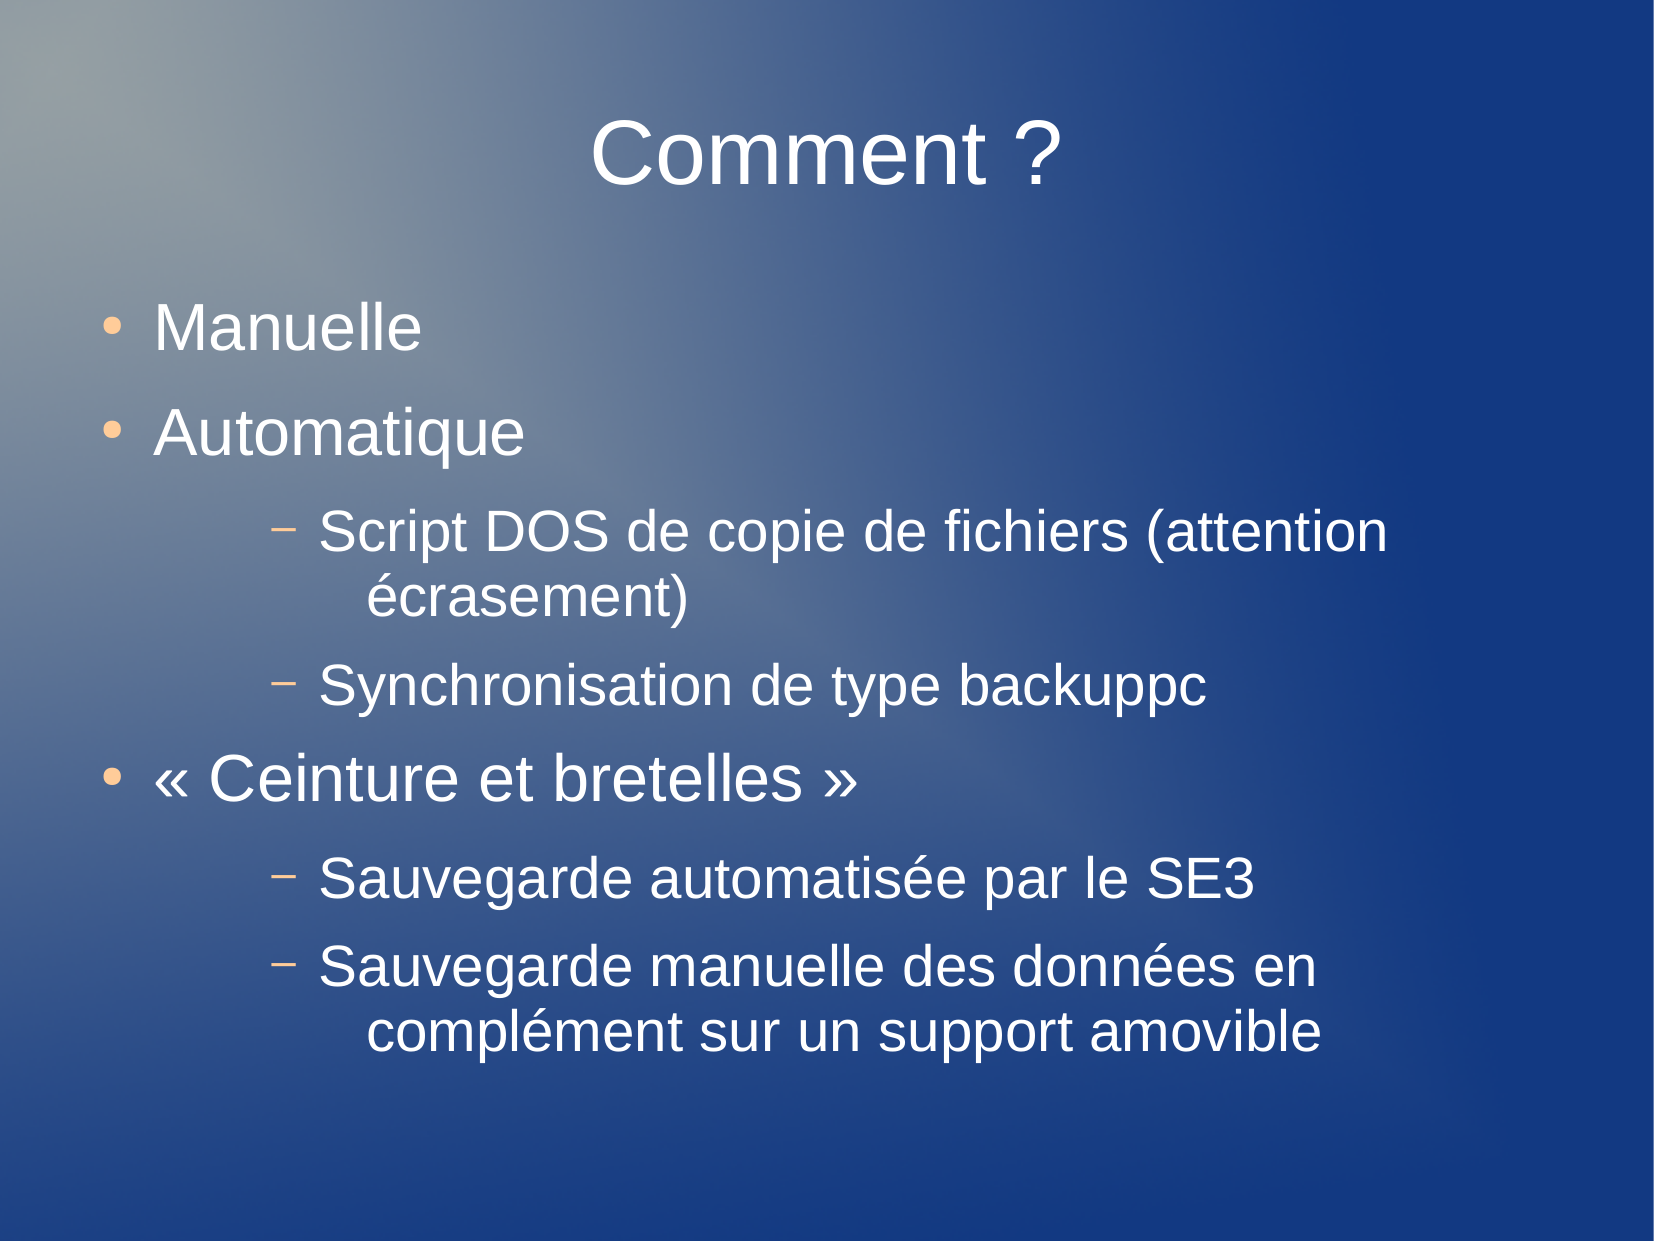

# Comment ?
Manuelle
Automatique
Script DOS de copie de fichiers (attention écrasement)
Synchronisation de type backuppc
« Ceinture et bretelles »
Sauvegarde automatisée par le SE3
Sauvegarde manuelle des données en complément sur un support amovible